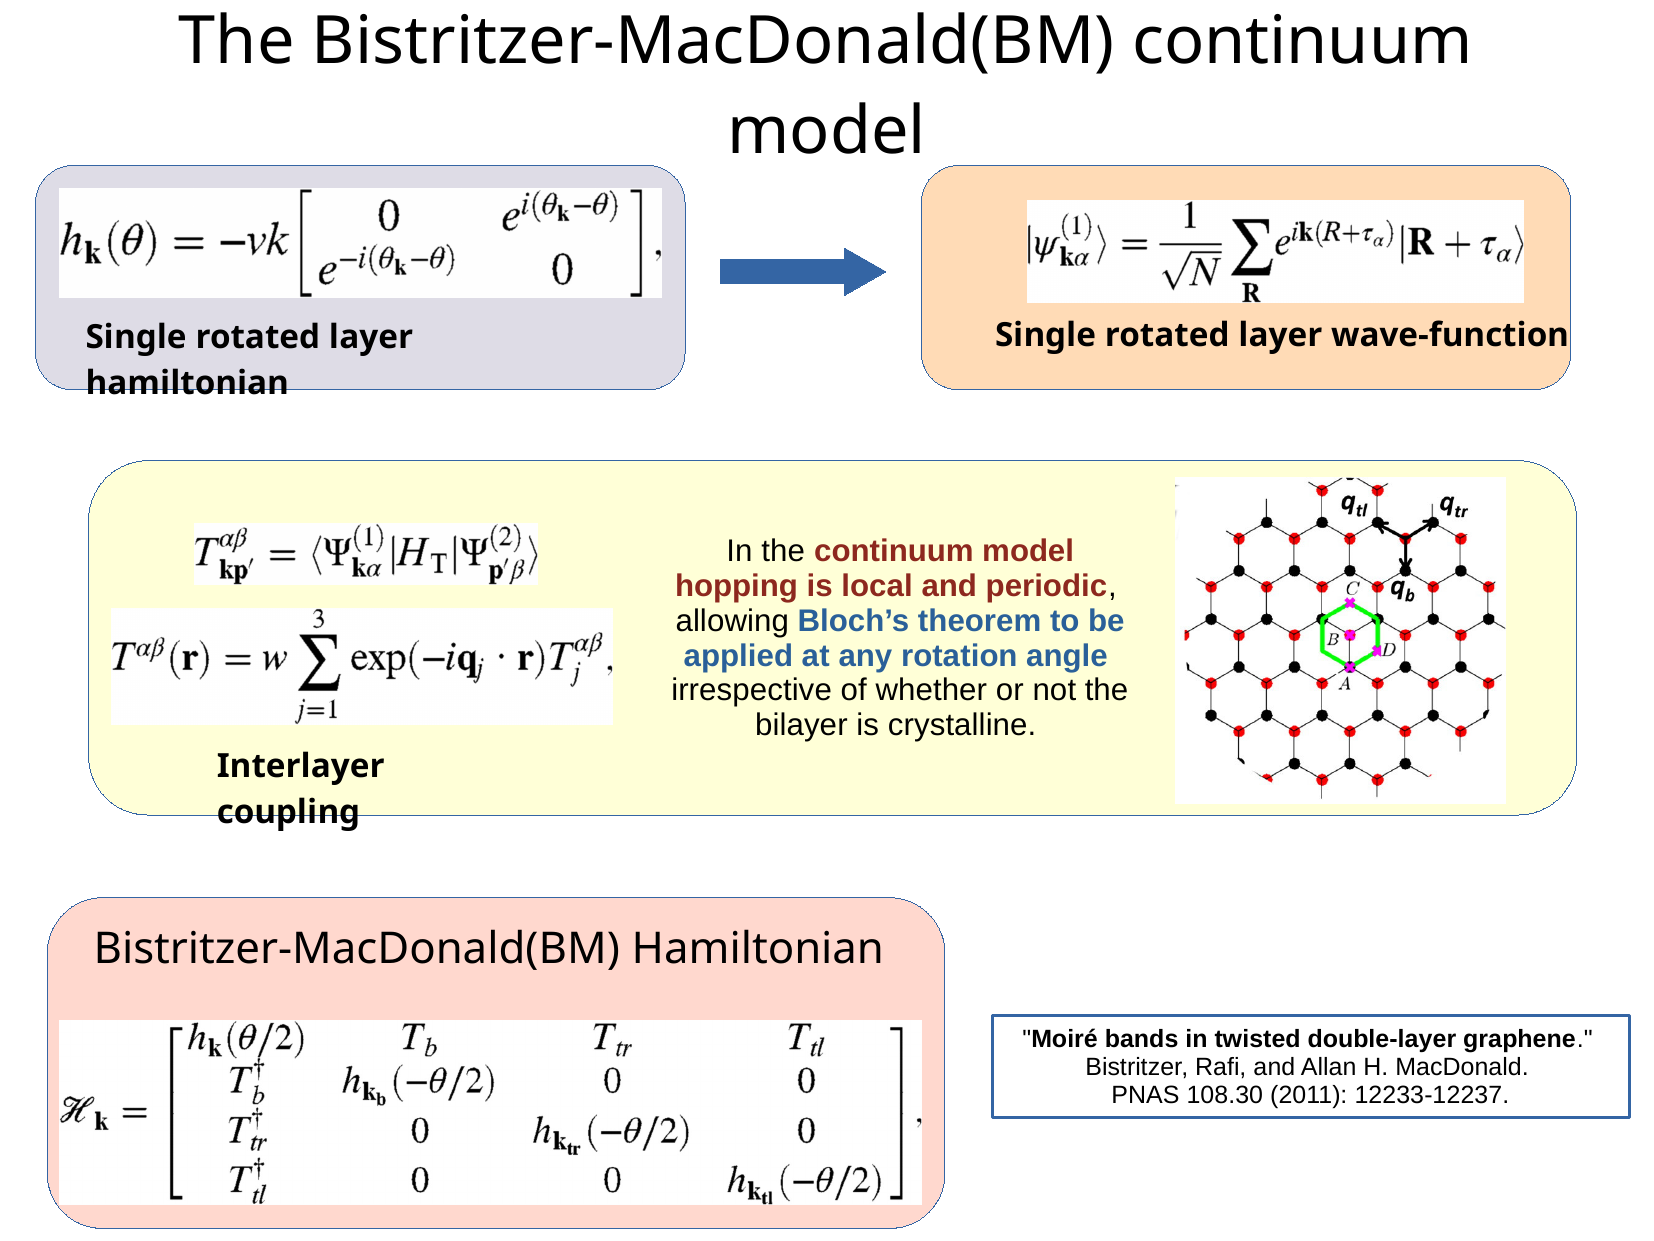

# The Bistritzer-MacDonald(BM) continuum model
Single rotated layer wave-function
Single rotated layer hamiltonian
In the continuum model hopping is local and periodic,
allowing Bloch’s theorem to be applied at any rotation angle
irrespective of whether or not the bilayer is crystalline.
Interlayer coupling
Bistritzer-MacDonald(BM) Hamiltonian
"Moiré bands in twisted double-layer graphene."
Bistritzer, Rafi, and Allan H. MacDonald.
PNAS 108.30 (2011): 12233-12237.